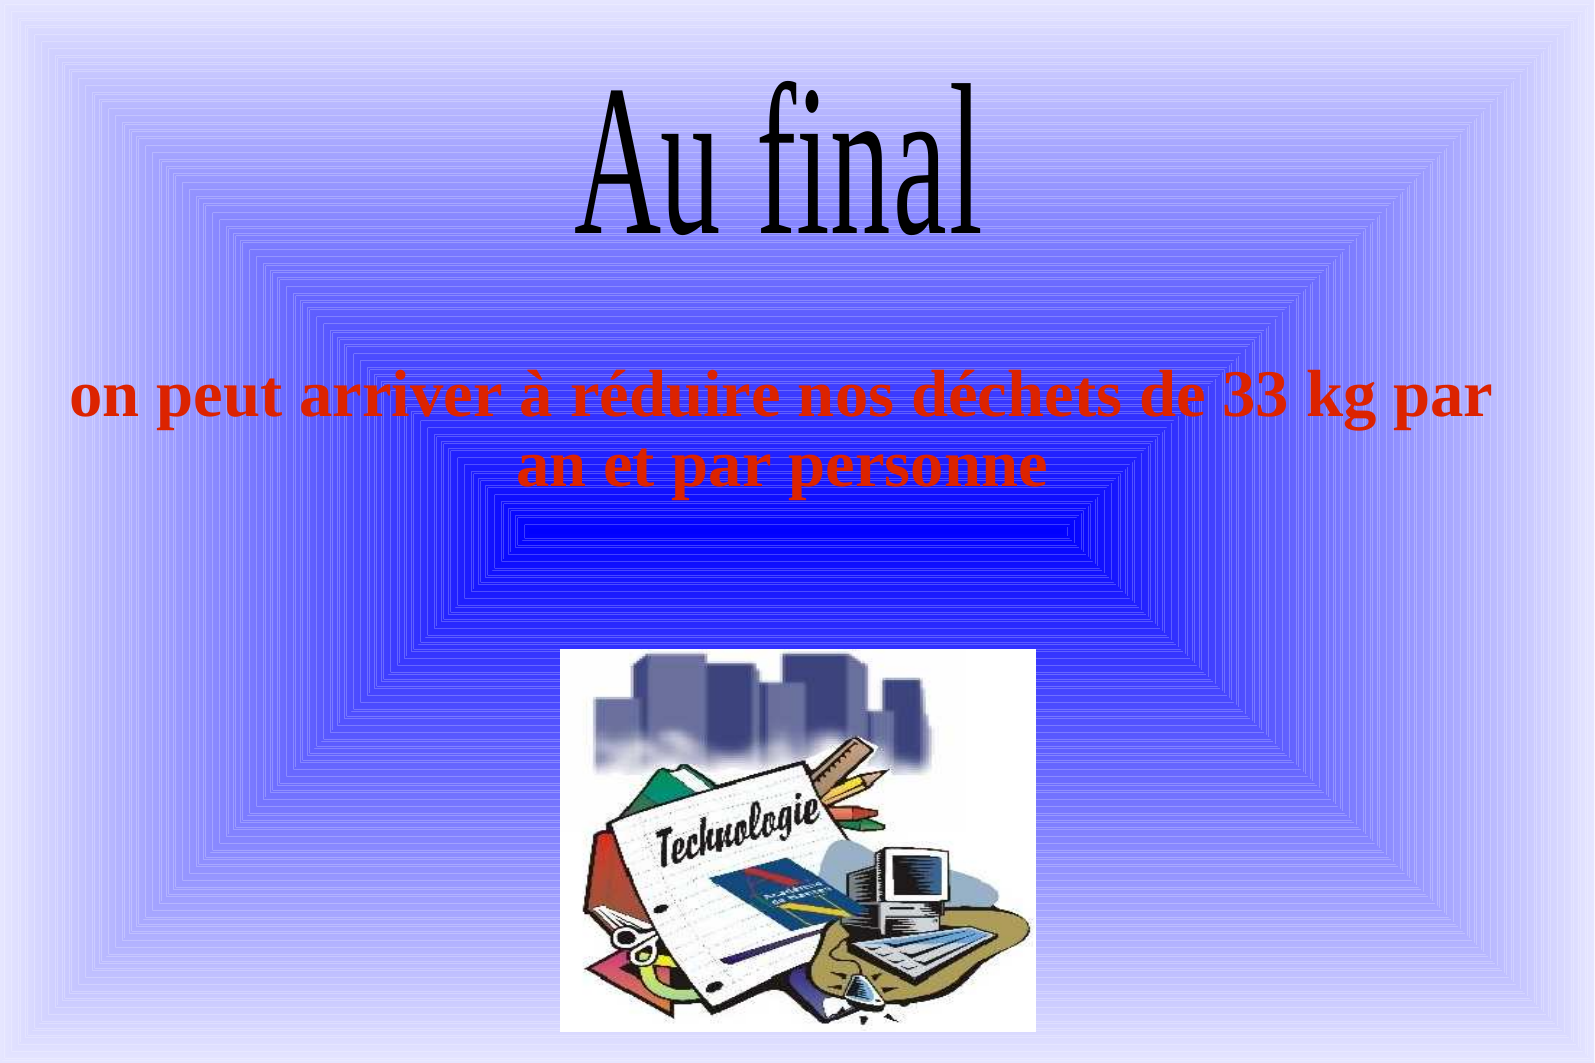

on peut arriver à réduire nos déchets de 33 kg par an et par personne